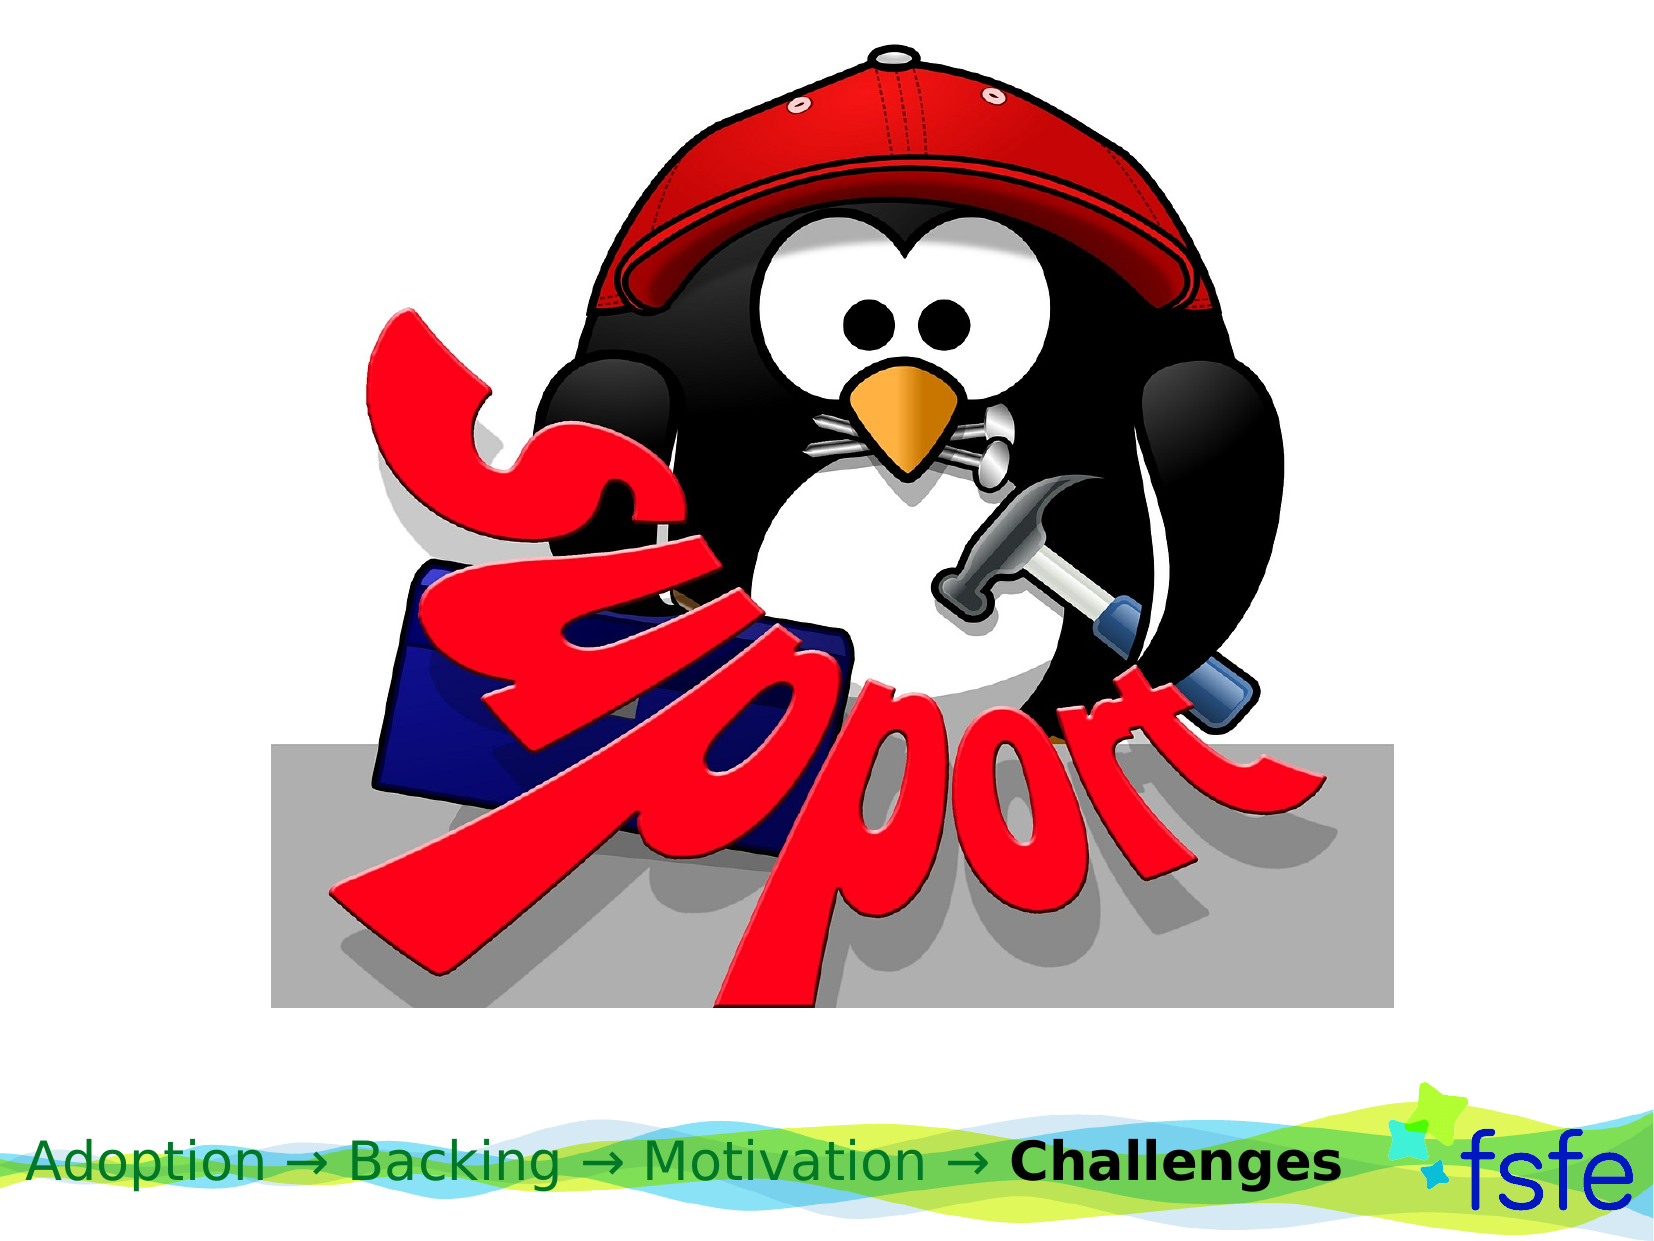

# Adoption → Backing → Motivation → Challenges